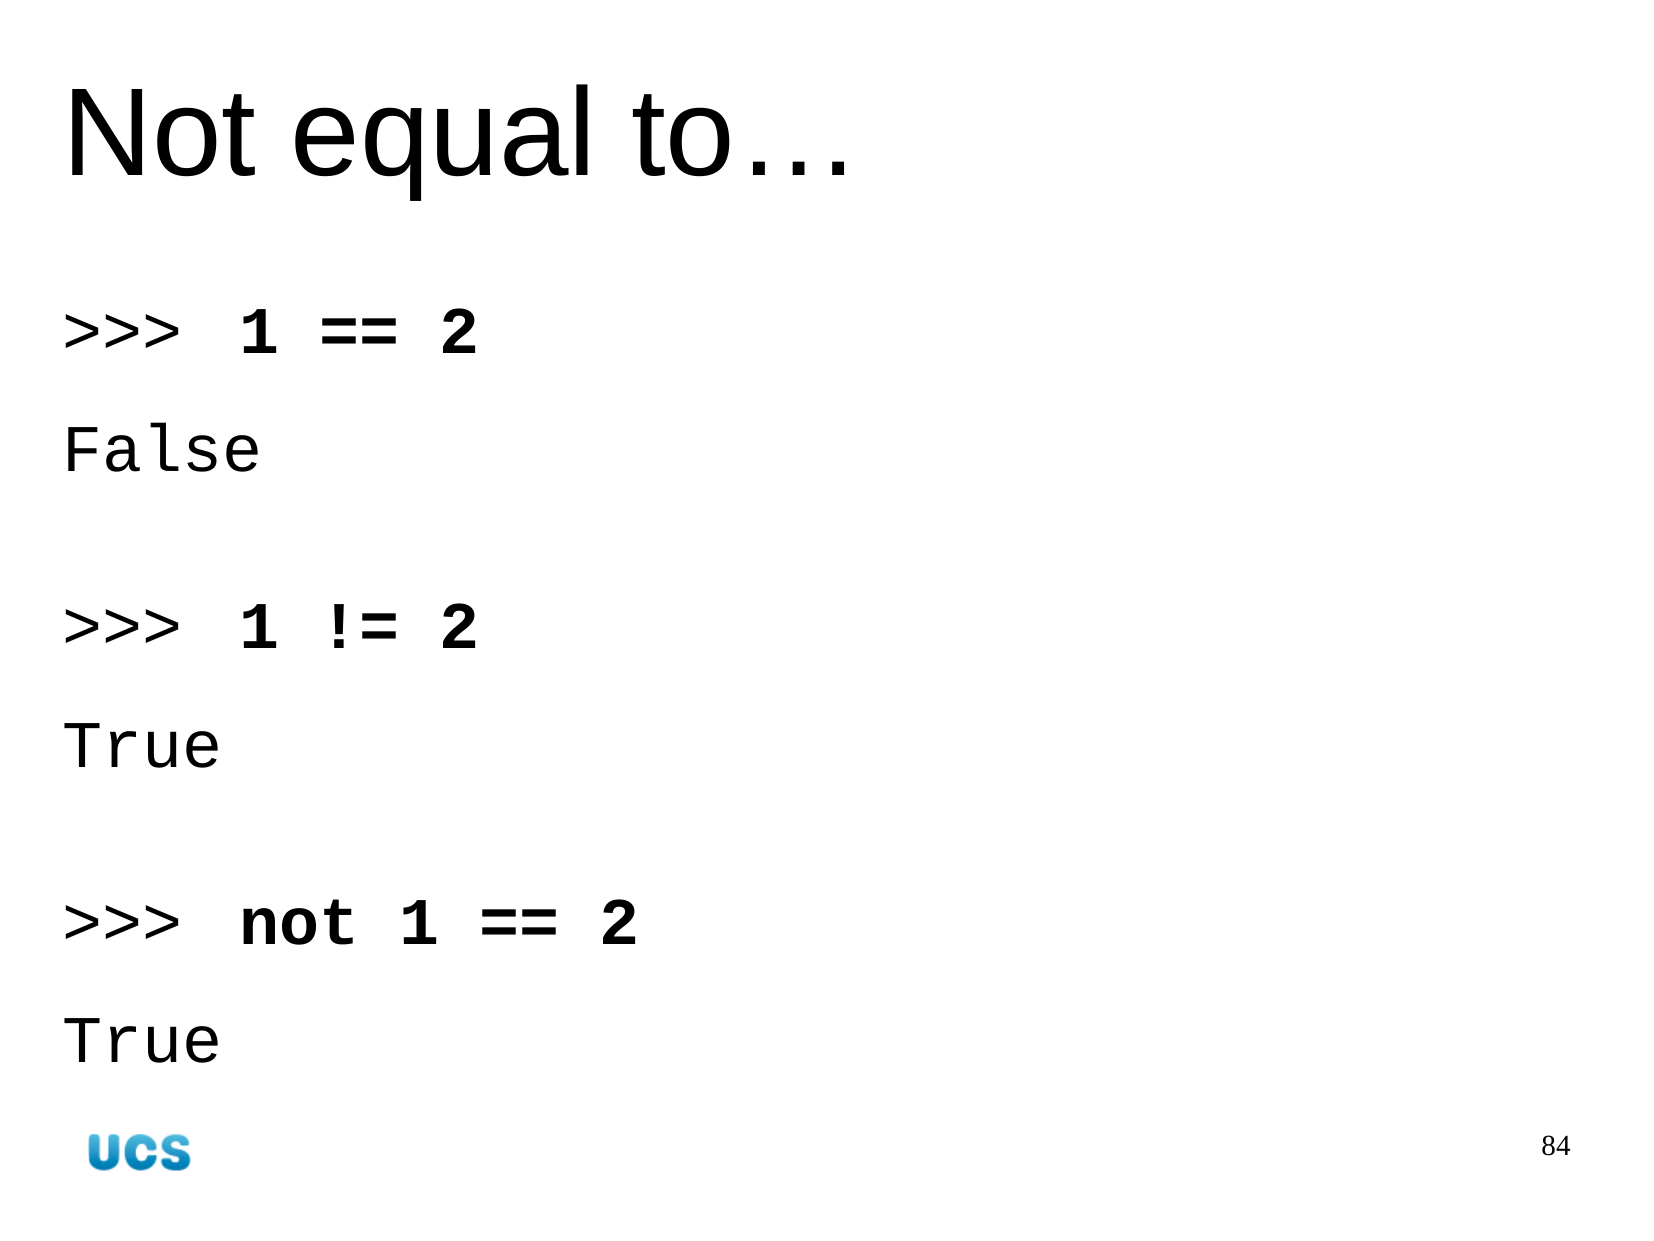

Not equal to…
>>>
1 == 2
False
>>>
1 != 2
True
>>>
not 1 == 2
True
84